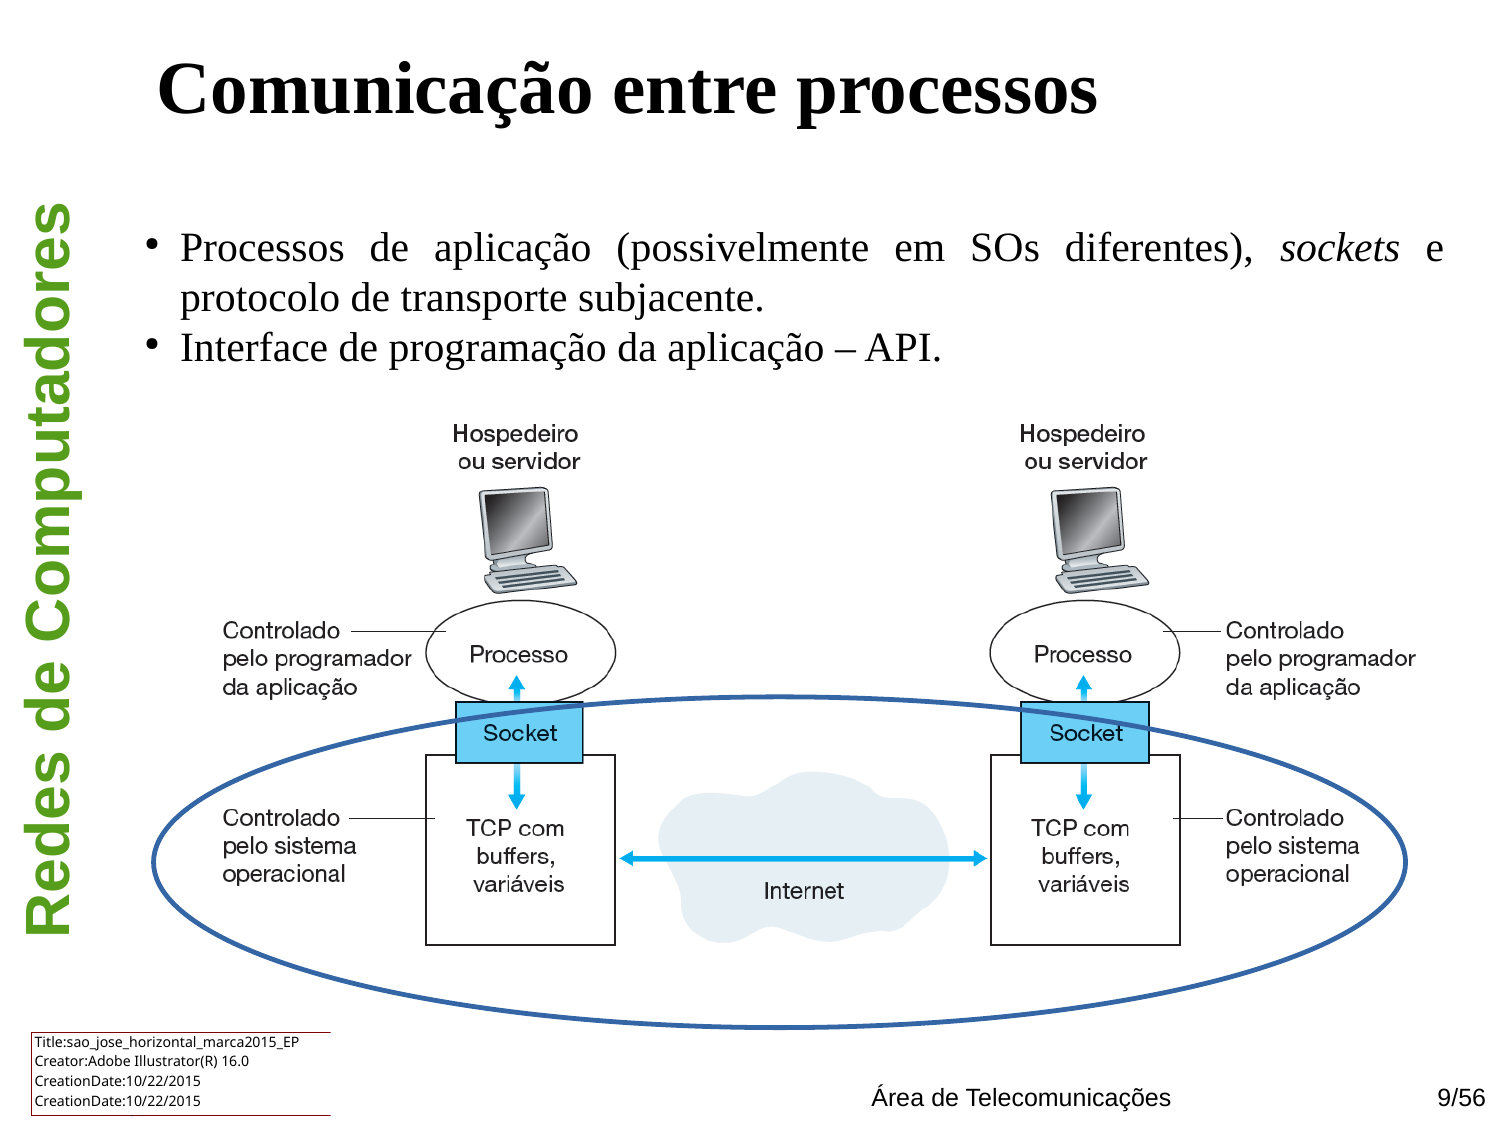

Comunicação entre processos
Processos de aplicação (possivelmente em SOs diferentes), sockets e protocolo de transporte subjacente.
Interface de programação da aplicação – API.